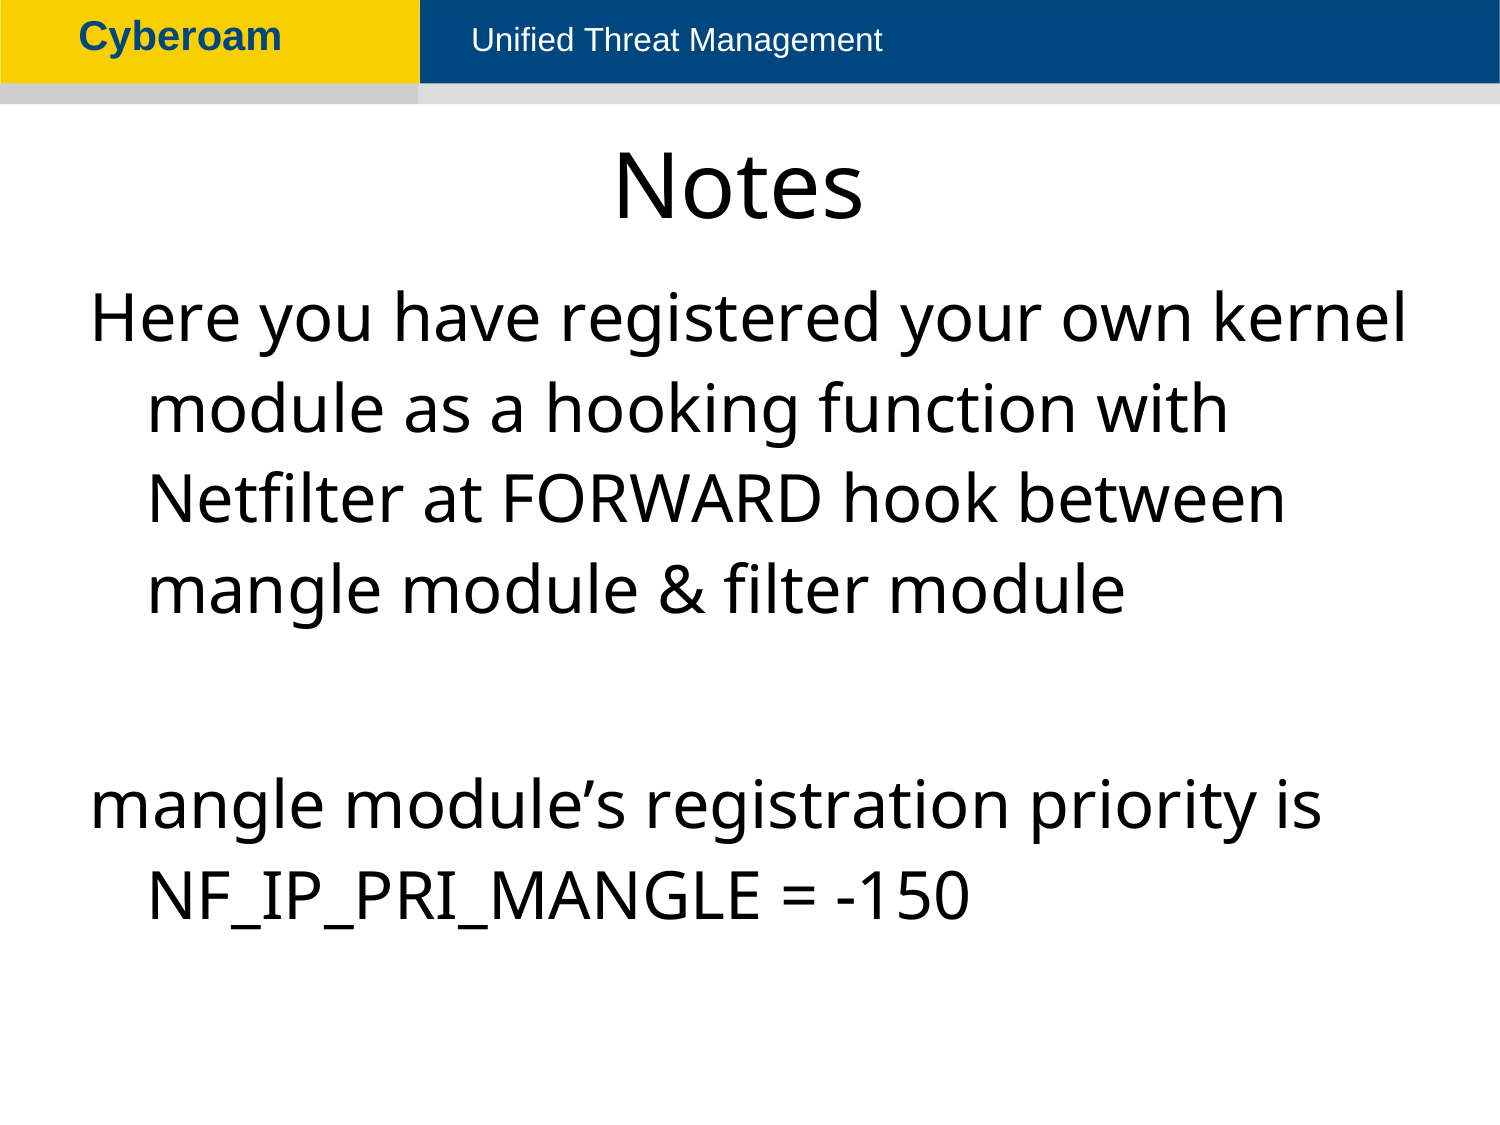

# Notes
Here you have registered your own kernel module as a hooking function with Netfilter at FORWARD hook between mangle module & filter module
mangle module’s registration priority is NF_IP_PRI_MANGLE = -150